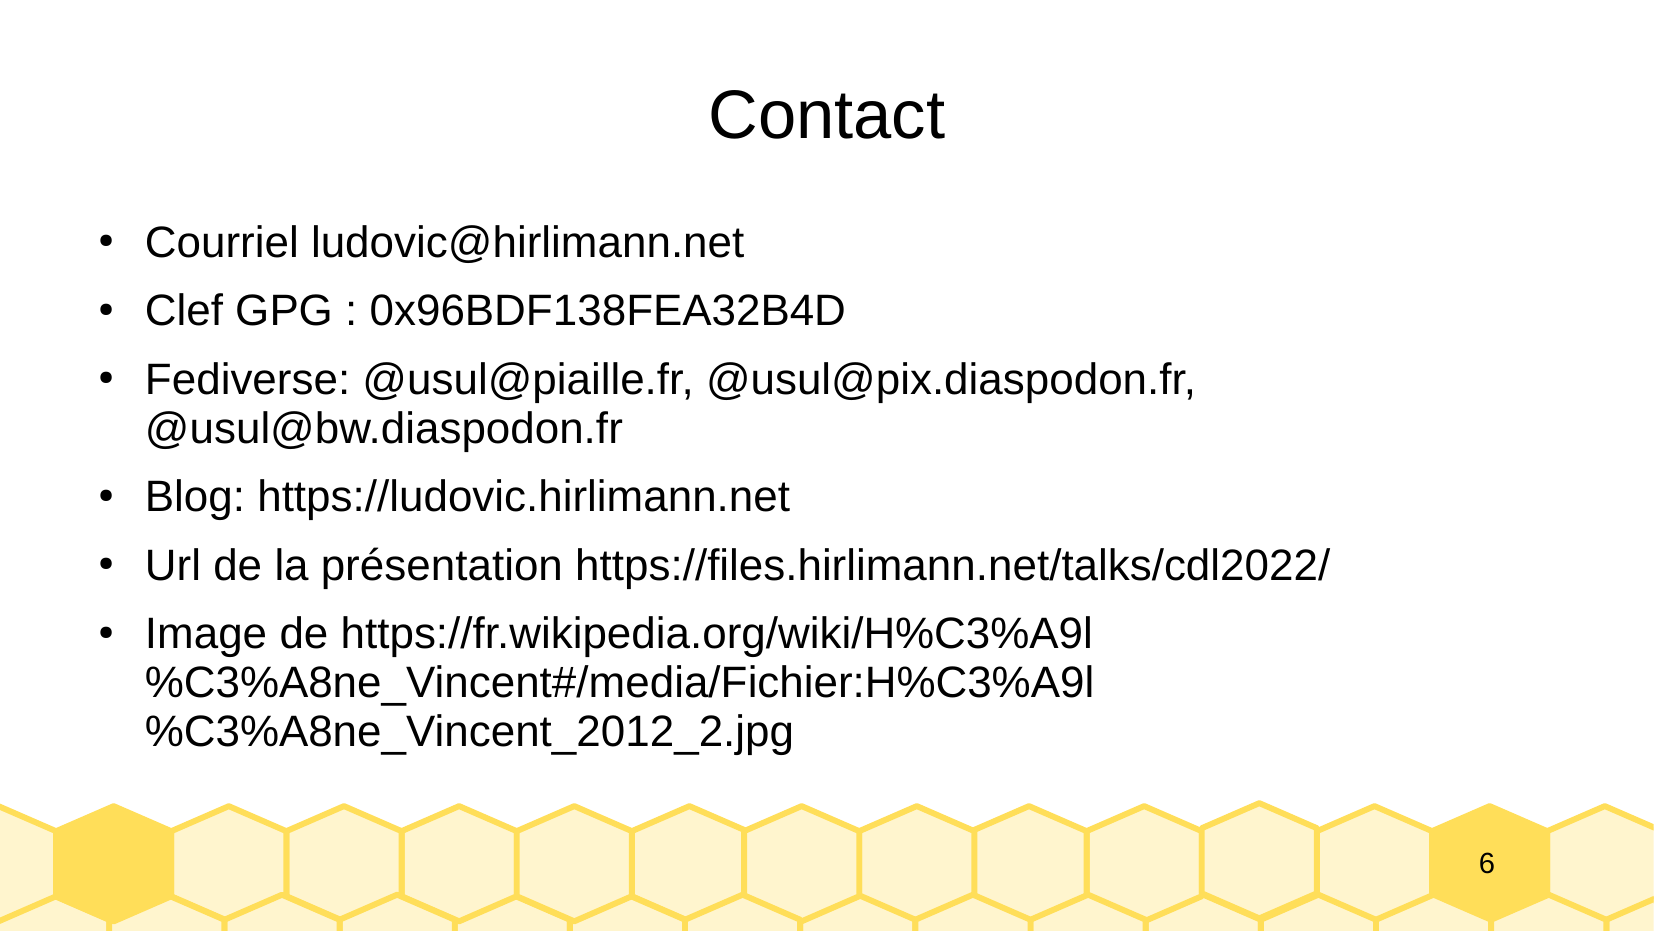

# Contact
Courriel ludovic@hirlimann.net
Clef GPG : 0x96BDF138FEA32B4D
Fediverse: @usul@piaille.fr, @usul@pix.diaspodon.fr, @usul@bw.diaspodon.fr
Blog: https://ludovic.hirlimann.net
Url de la présentation https://files.hirlimann.net/talks/cdl2022/
Image de https://fr.wikipedia.org/wiki/H%C3%A9l%C3%A8ne_Vincent#/media/Fichier:H%C3%A9l%C3%A8ne_Vincent_2012_2.jpg